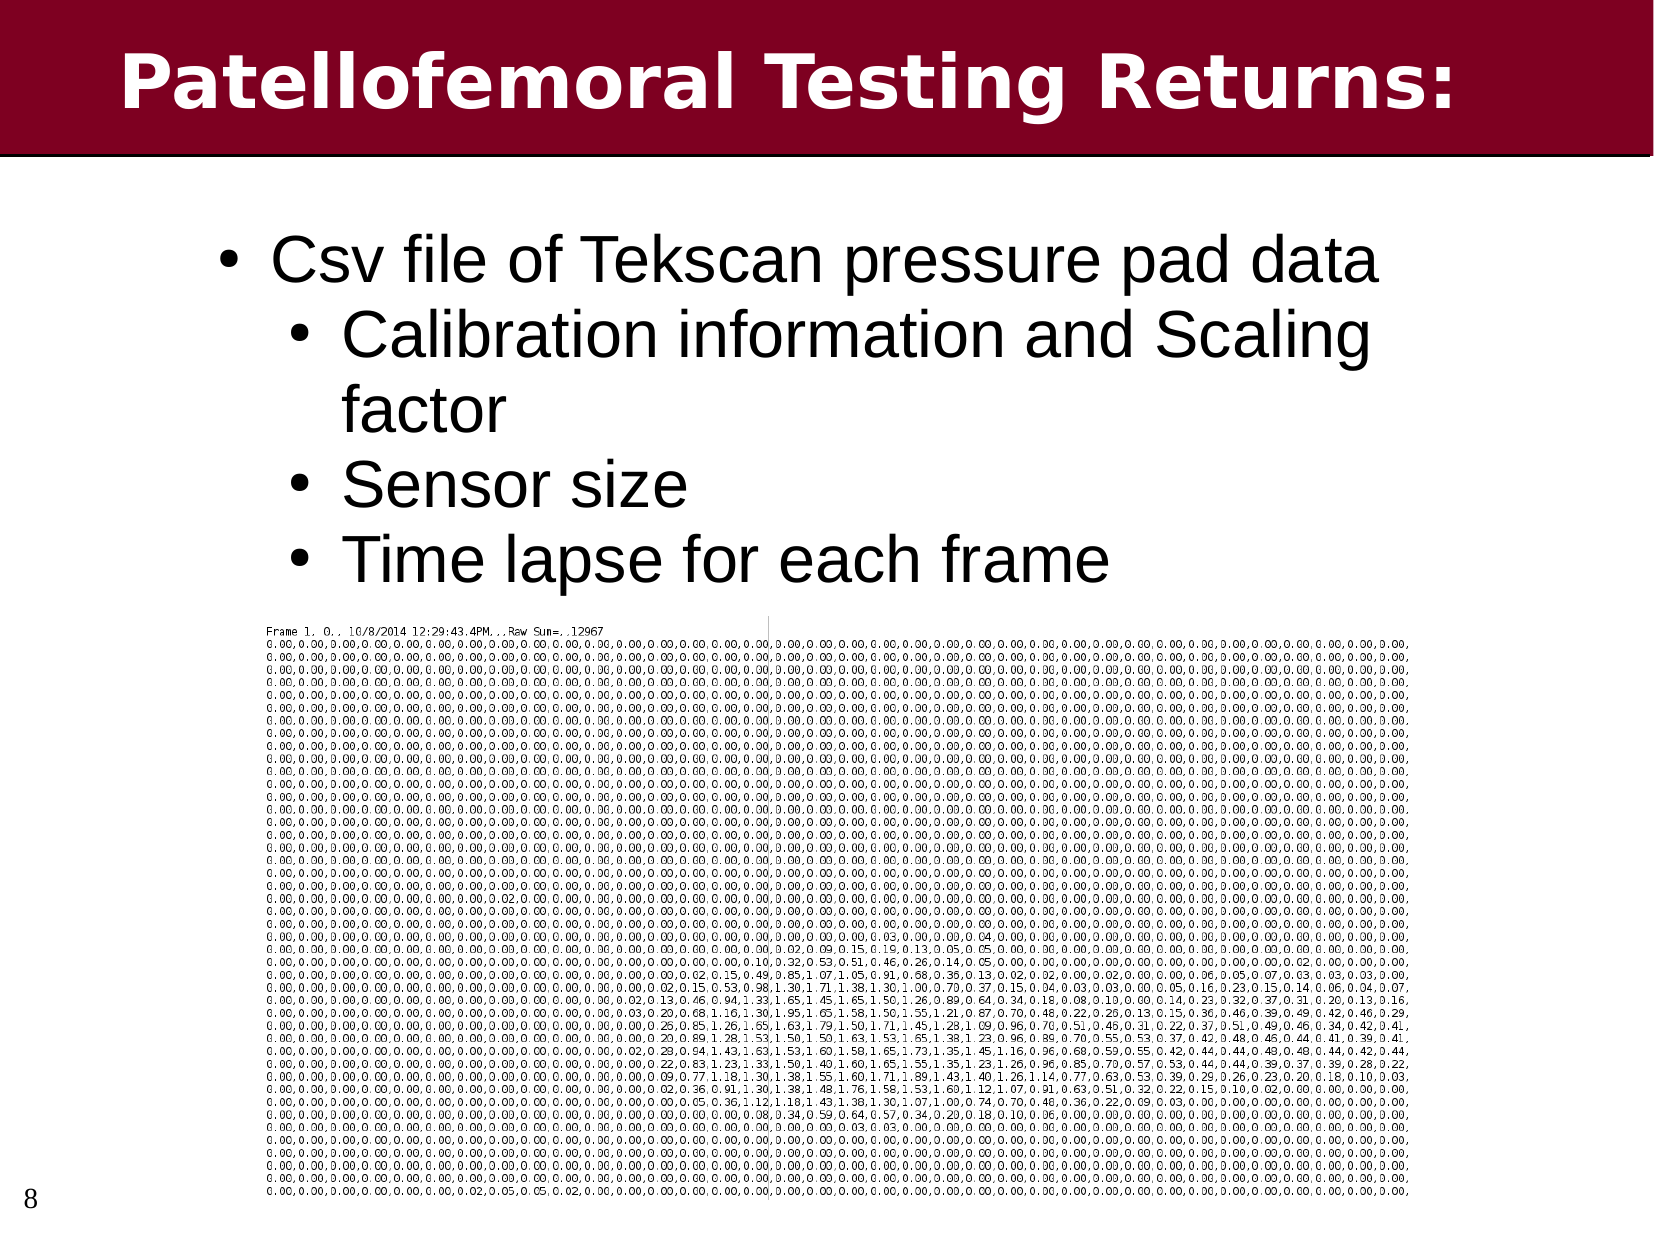

Patellofemoral Testing Returns:
Csv file of Tekscan pressure pad data
Calibration information and Scaling factor
Sensor size
Time lapse for each frame